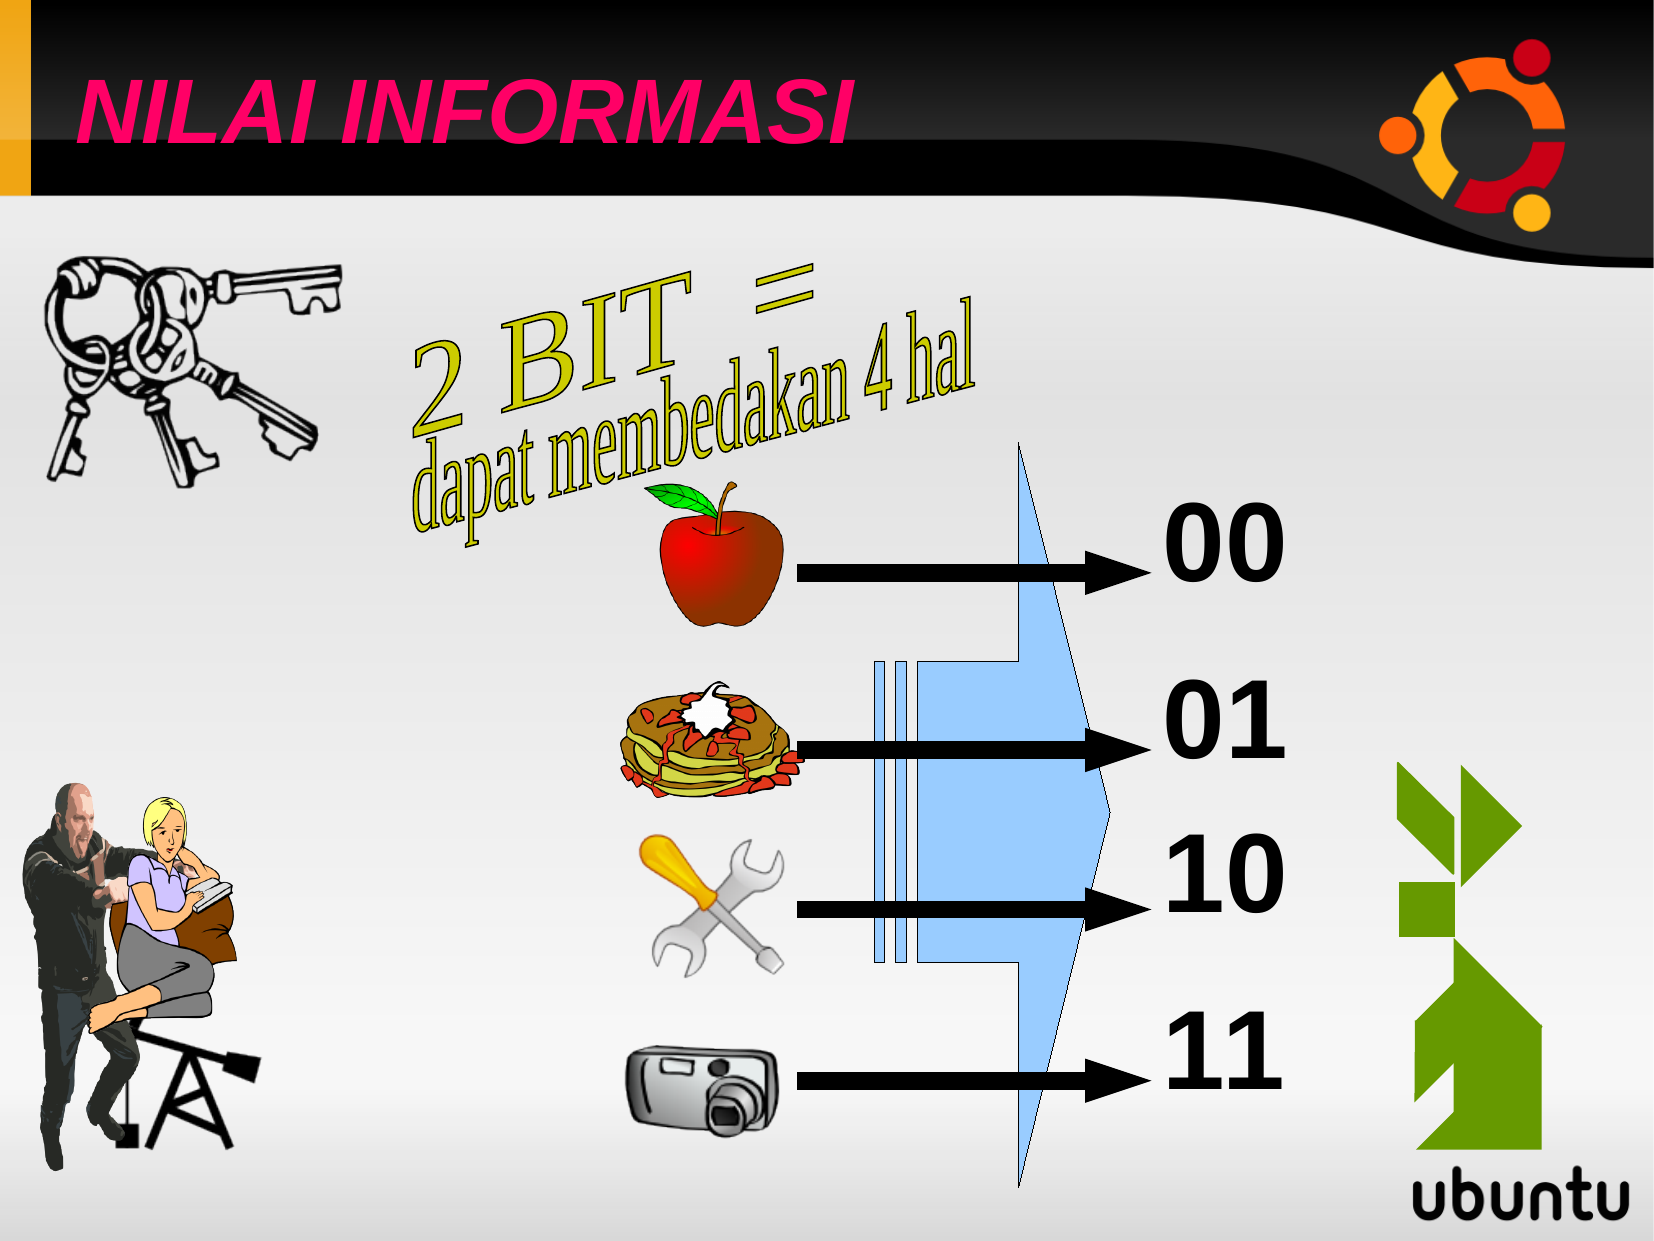

# NILAI INFORMASI
2 BIT =
dapat membedakan 4 hal
00
01
10
11